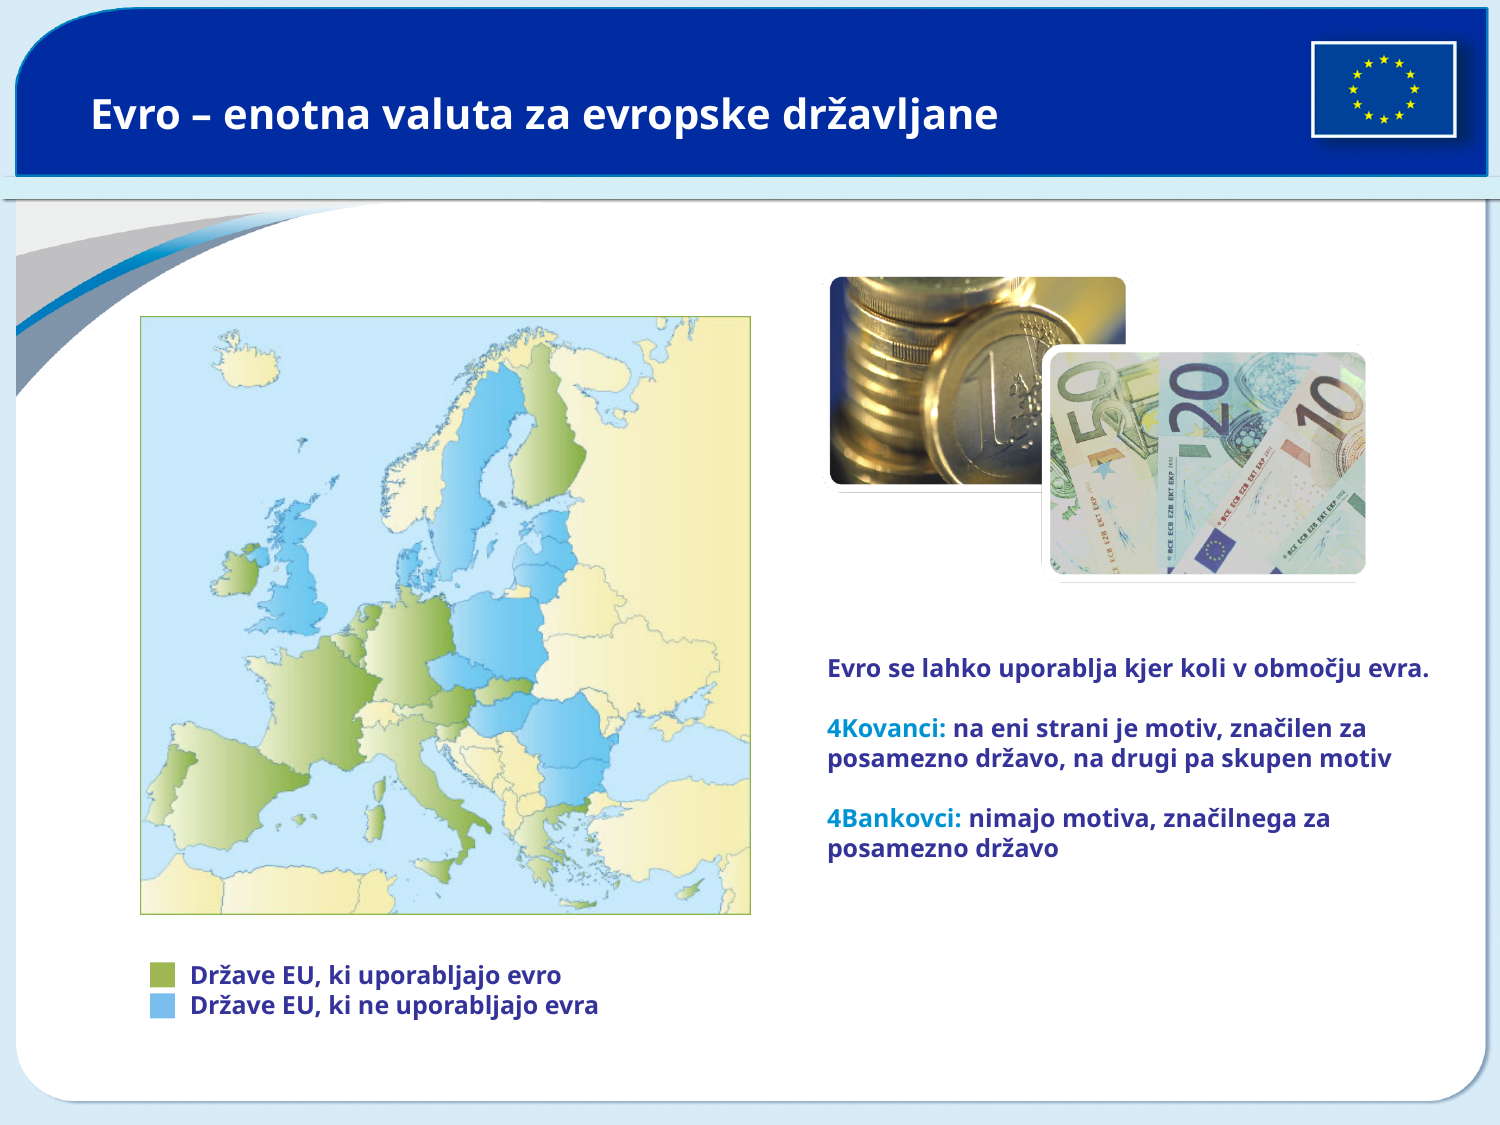

# Evro – enotna valuta za evropske državljane
Evro se lahko uporablja kjer koli v območju evra.
4Kovanci: na eni strani je motiv, značilen za posamezno državo, na drugi pa skupen motiv
4Bankovci: nimajo motiva, značilnega za posamezno državo
Države EU, ki uporabljajo evro
Države EU, ki ne uporabljajo evra